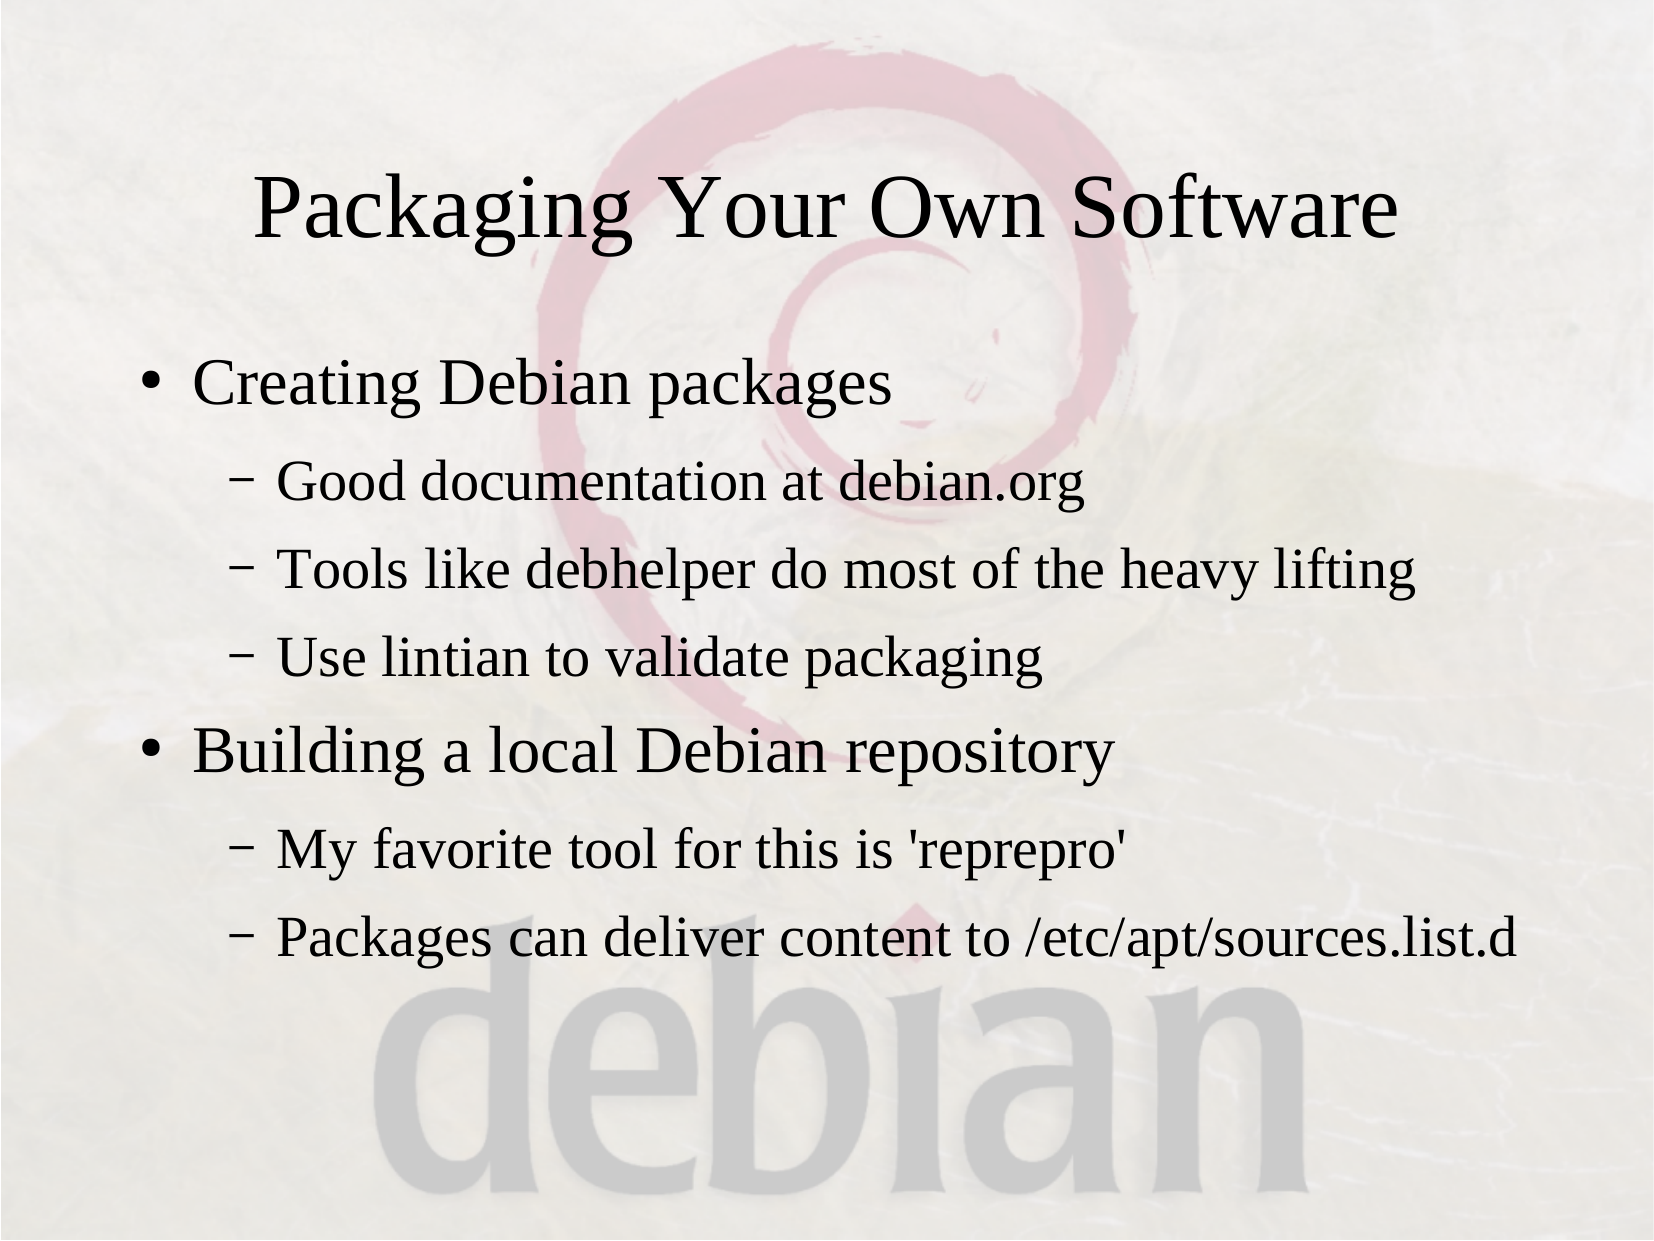

# Packaging Your Own Software
Creating Debian packages
Good documentation at debian.org
Tools like debhelper do most of the heavy lifting
Use lintian to validate packaging
Building a local Debian repository
My favorite tool for this is 'reprepro'
Packages can deliver content to /etc/apt/sources.list.d